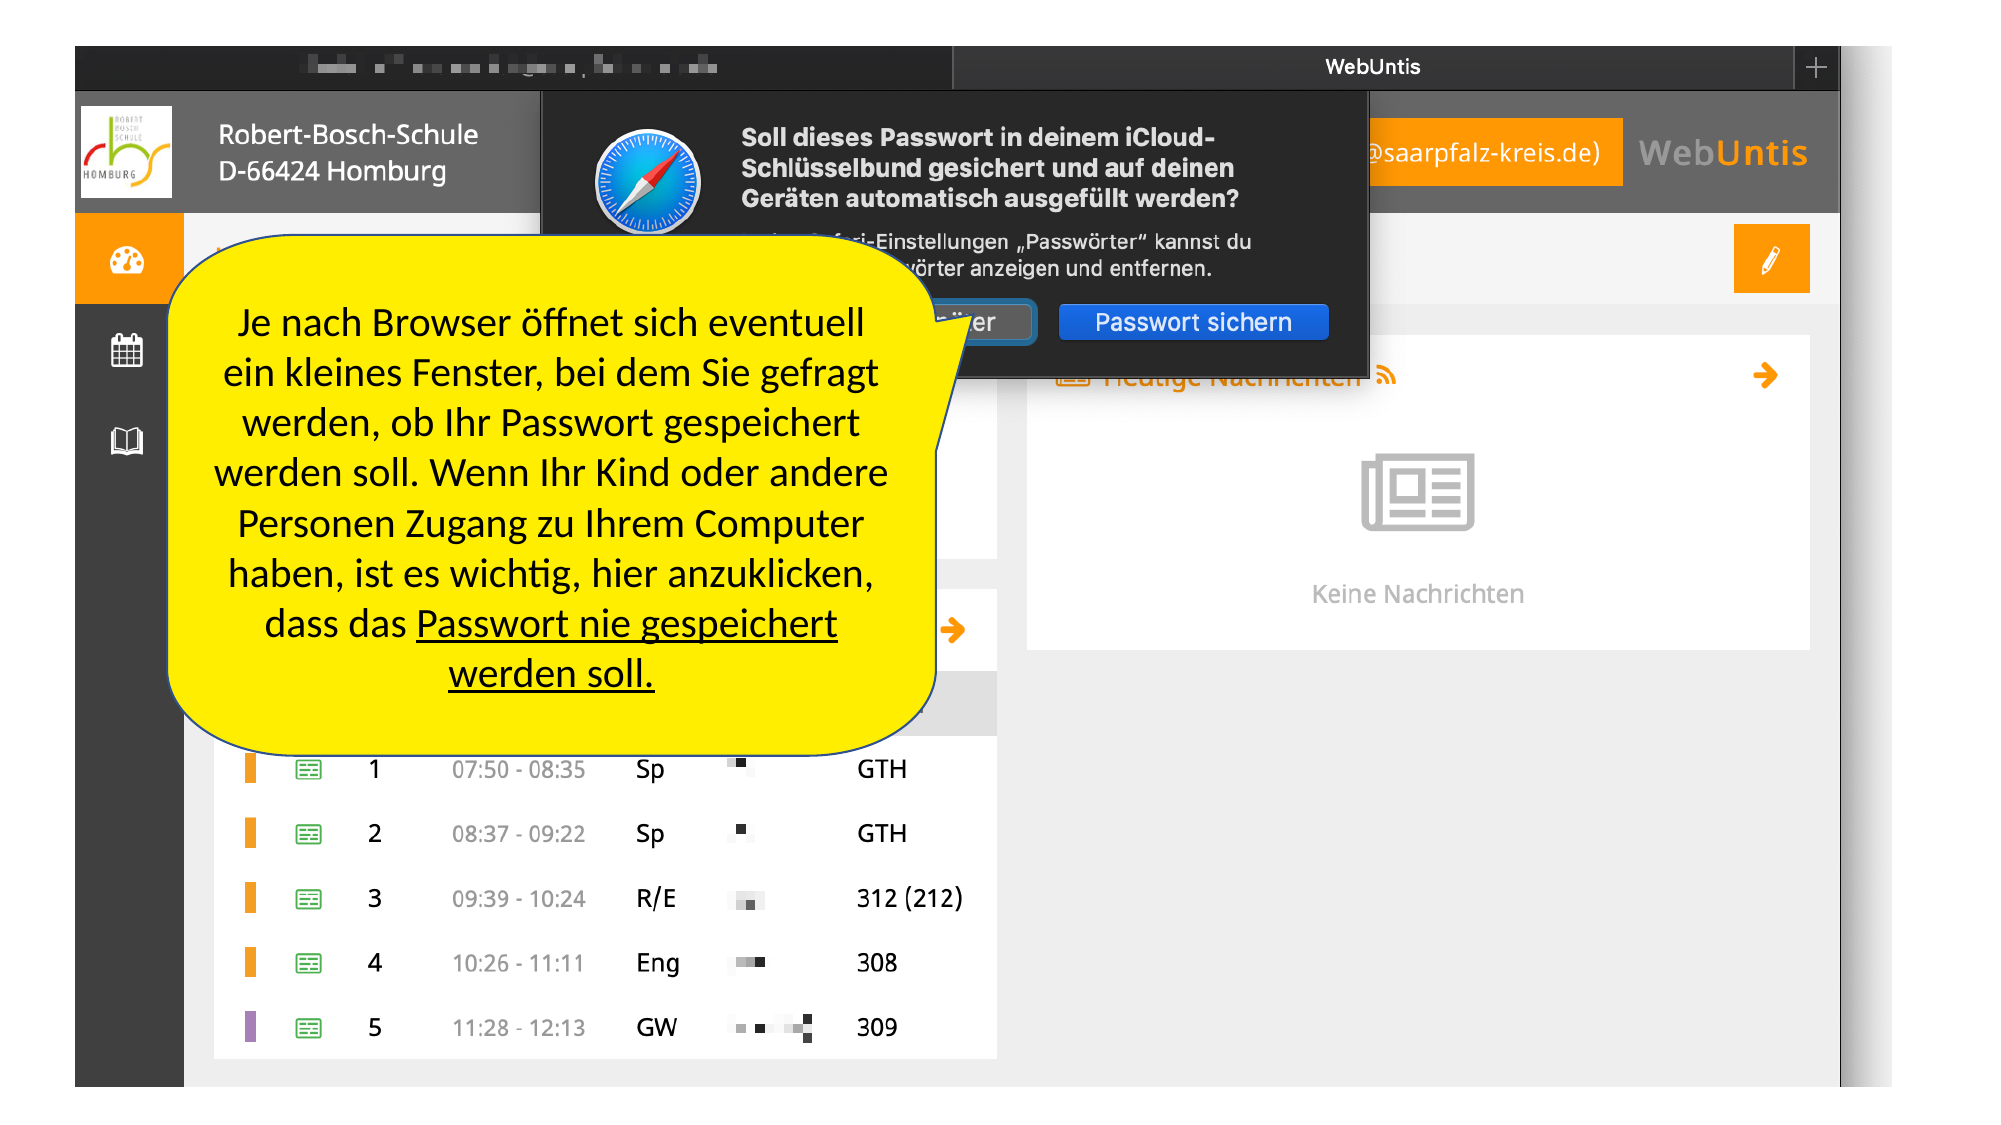

Je nach Browser öffnet sich eventuell ein kleines Fenster, bei dem Sie gefragt werden, ob Ihr Passwort gespeichert werden soll. Wenn Ihr Kind oder andere Personen Zugang zu Ihrem Computer haben, ist es wichtig, hier anzuklicken, dass das Passwort nie gespeichert werden soll.